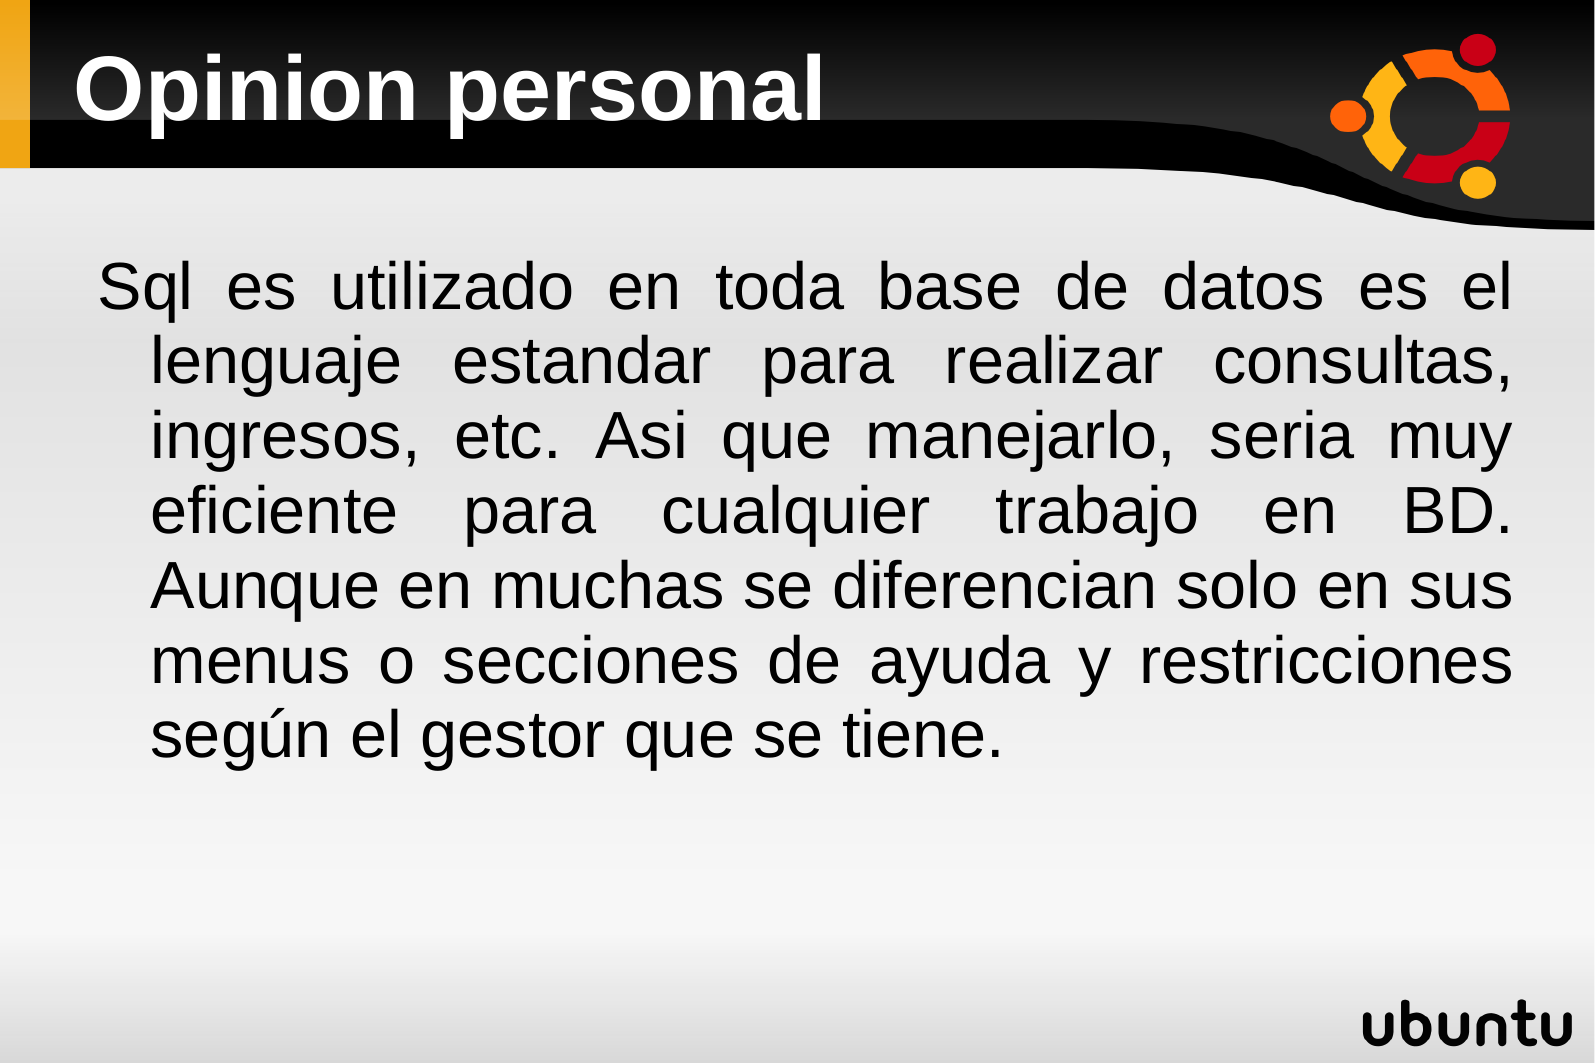

# Opinion personal
Sql es utilizado en toda base de datos es el lenguaje estandar para realizar consultas, ingresos, etc. Asi que manejarlo, seria muy eficiente para cualquier trabajo en BD. Aunque en muchas se diferencian solo en sus menus o secciones de ayuda y restricciones según el gestor que se tiene.